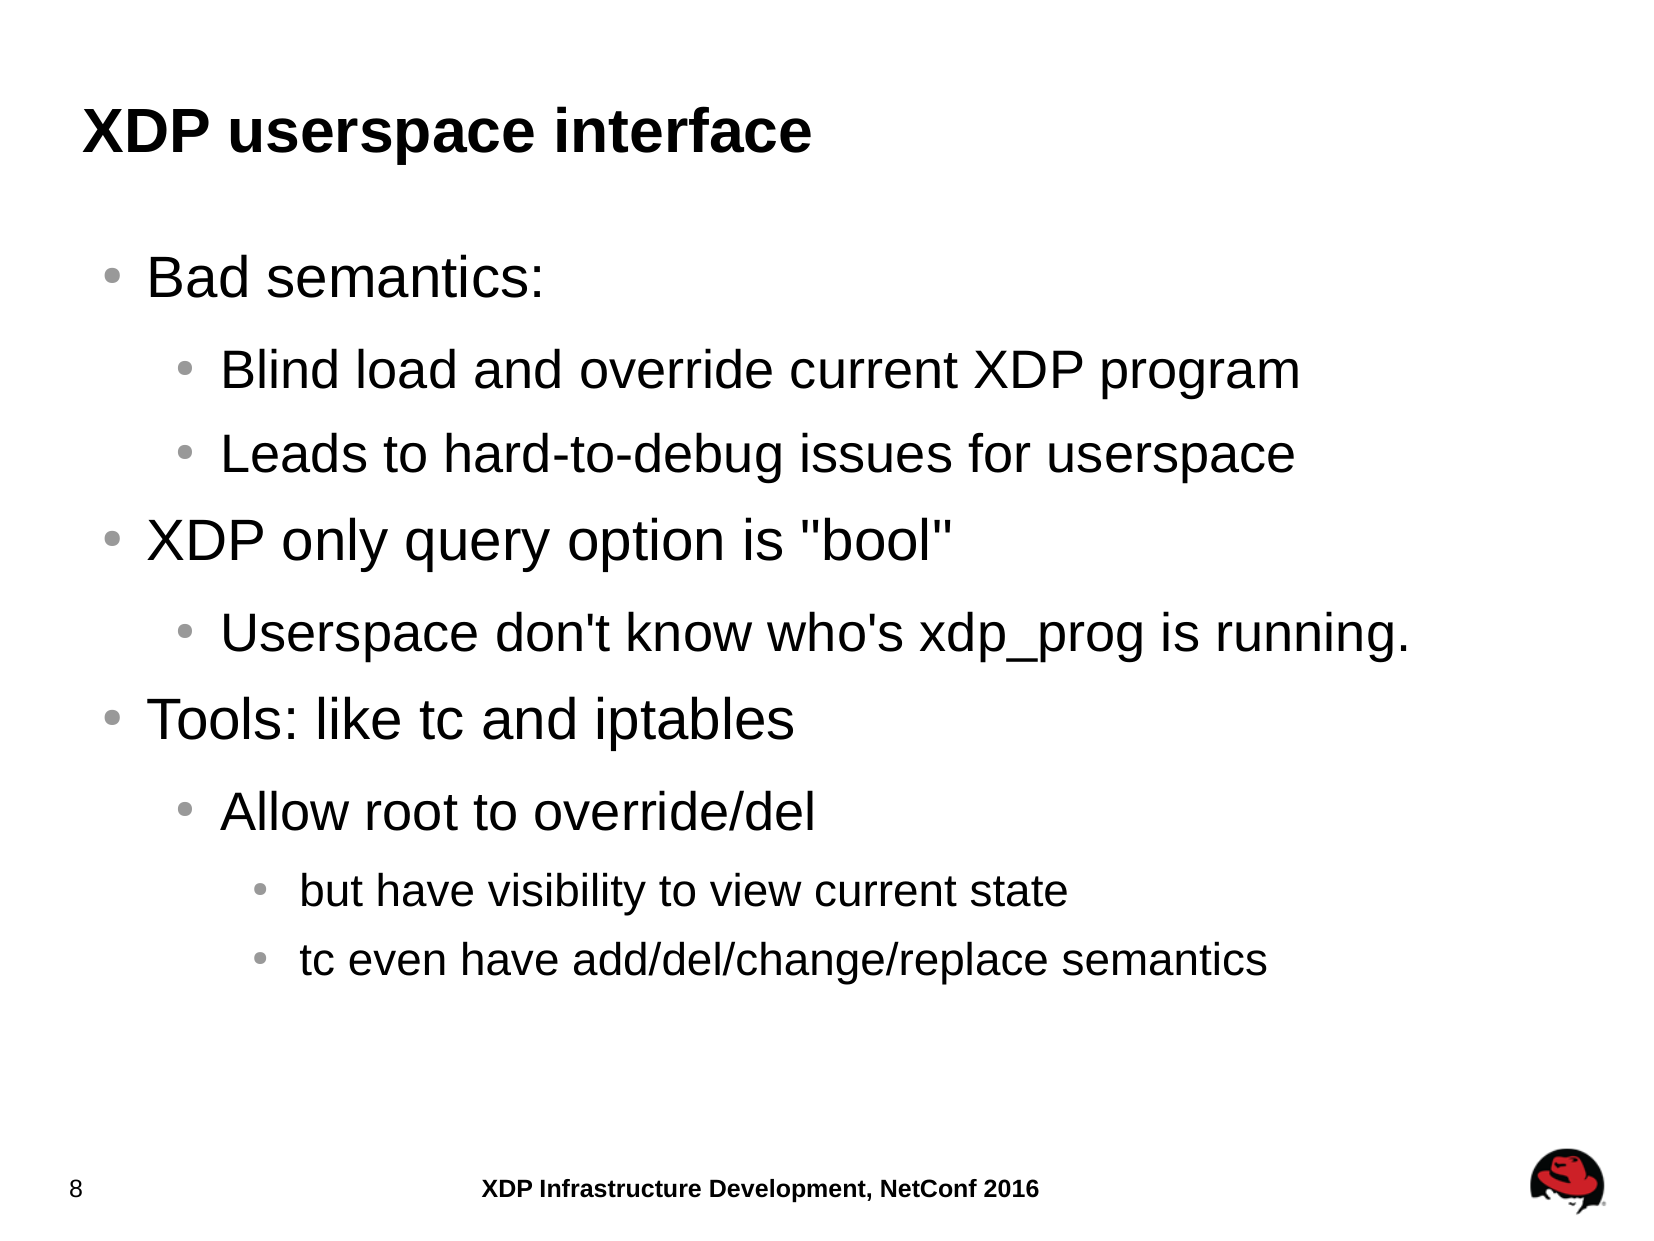

# XDP userspace interface
Bad semantics:
Blind load and override current XDP program
Leads to hard-to-debug issues for userspace
XDP only query option is "bool"
Userspace don't know who's xdp_prog is running.
Tools: like tc and iptables
Allow root to override/del
but have visibility to view current state
tc even have add/del/change/replace semantics